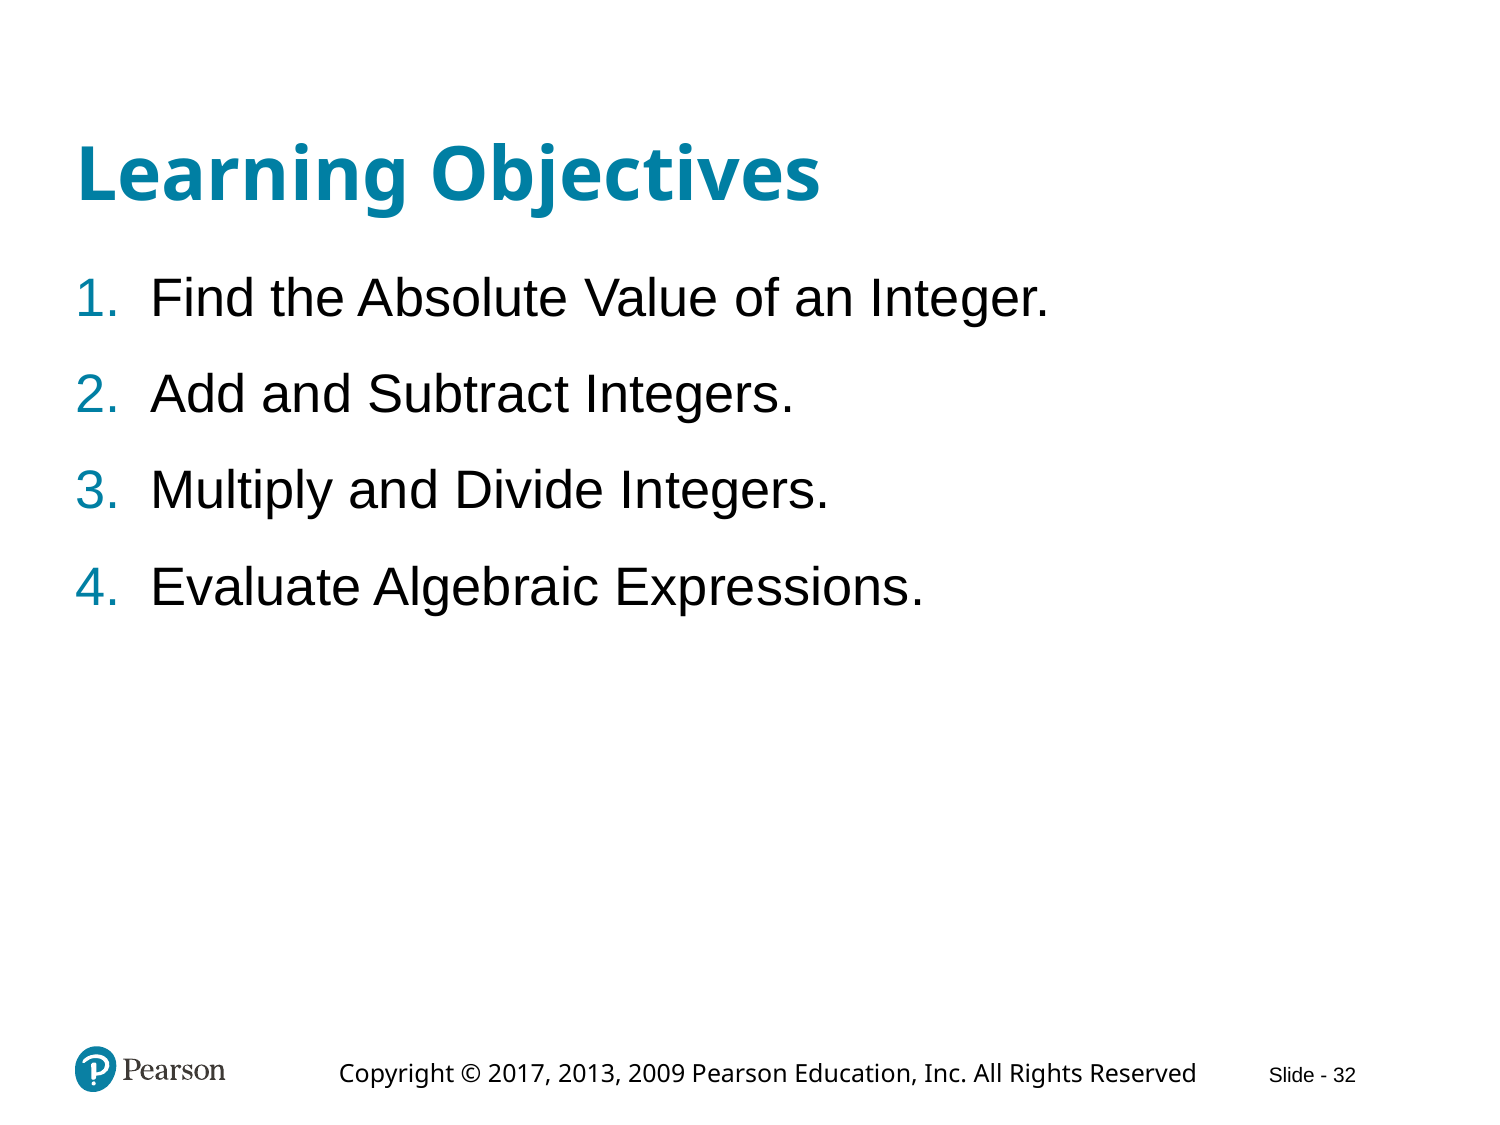

# Learning Objectives
Find the Absolute Value of an Integer.
Add and Subtract Integers.
Multiply and Divide Integers.
Evaluate Algebraic Expressions.